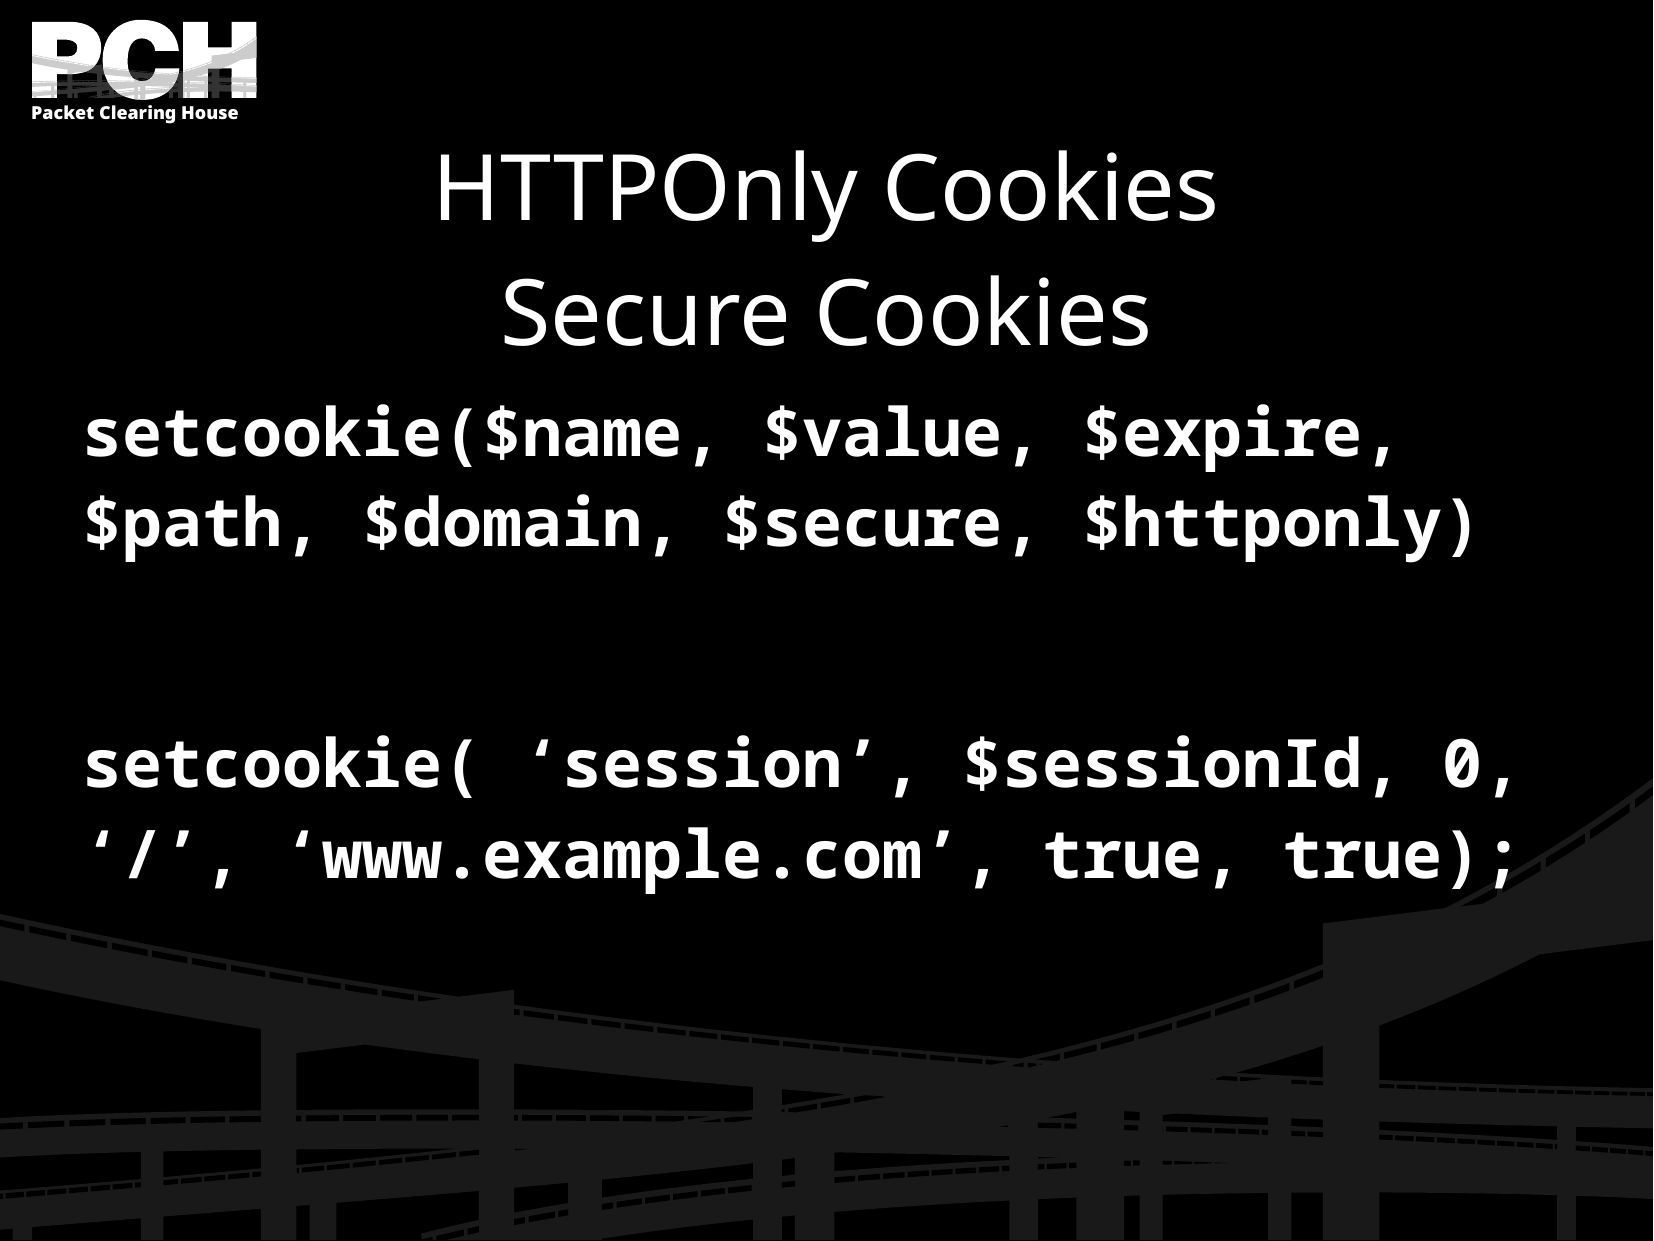

# HTTPOnly Cookies Secure Cookies
setcookie($name, $value, $expire, $path, $domain, $secure, $httponly)
setcookie( ‘session’, $sessionId, 0, ‘/’, ‘www.example.com’, true, true);